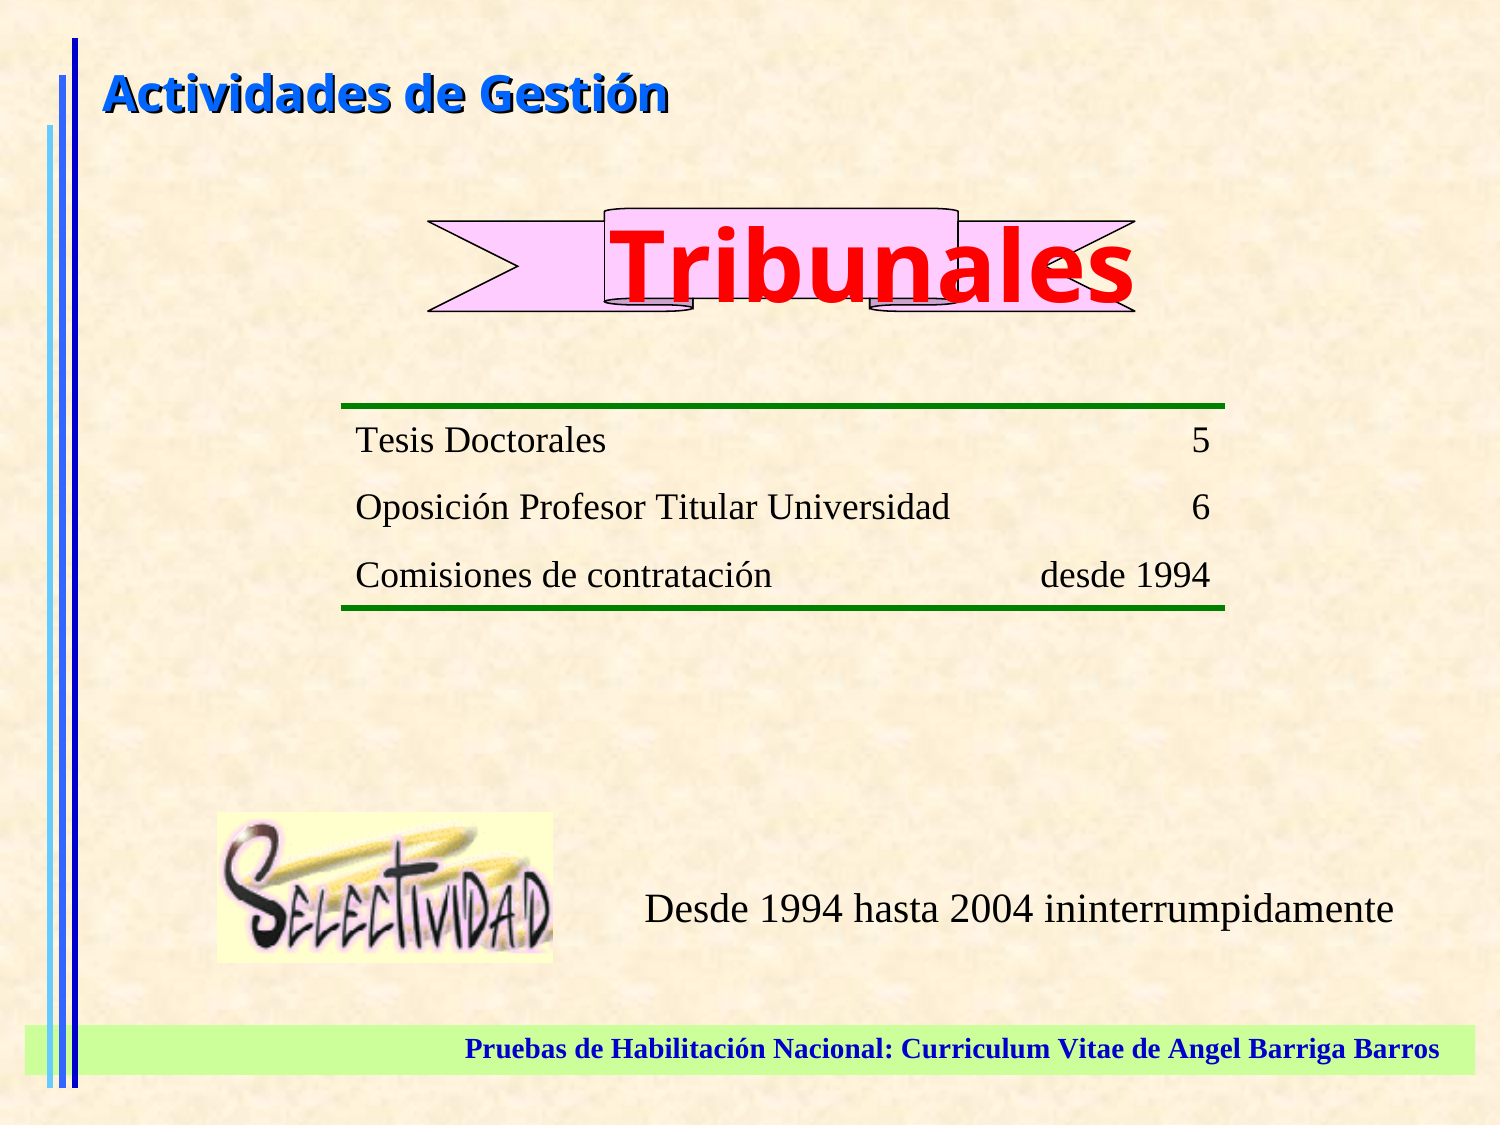

Actividades de Gestión
Tribunales
Tesis Doctorales
5
Oposición Profesor Titular Universidad
6
Comisiones de contratación
desde 1994
Desde 1994 hasta 2004 ininterrumpidamente